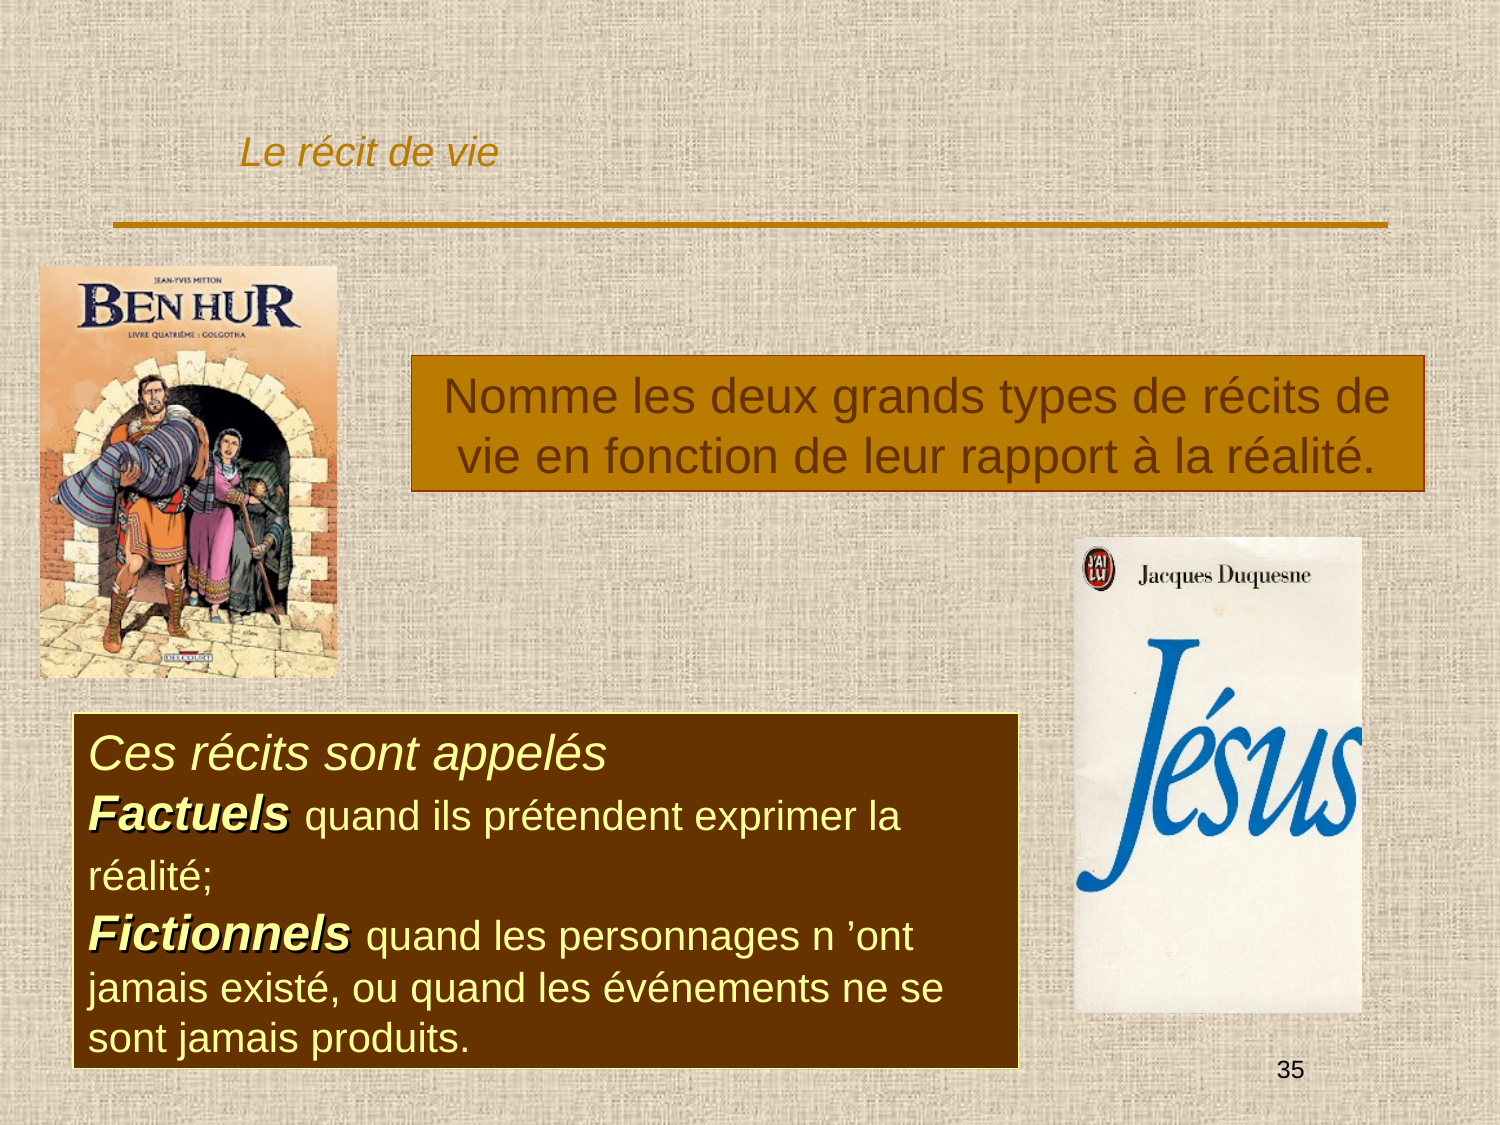

Le récit de vie
Nomme les deux grands types de récits de vie en fonction de leur rapport à la réalité.
Ces récits sont appelés
Factuels quand ils prétendent exprimer la réalité;
Fictionnels quand les personnages n ’ont jamais existé, ou quand les événements ne se sont jamais produits.
35